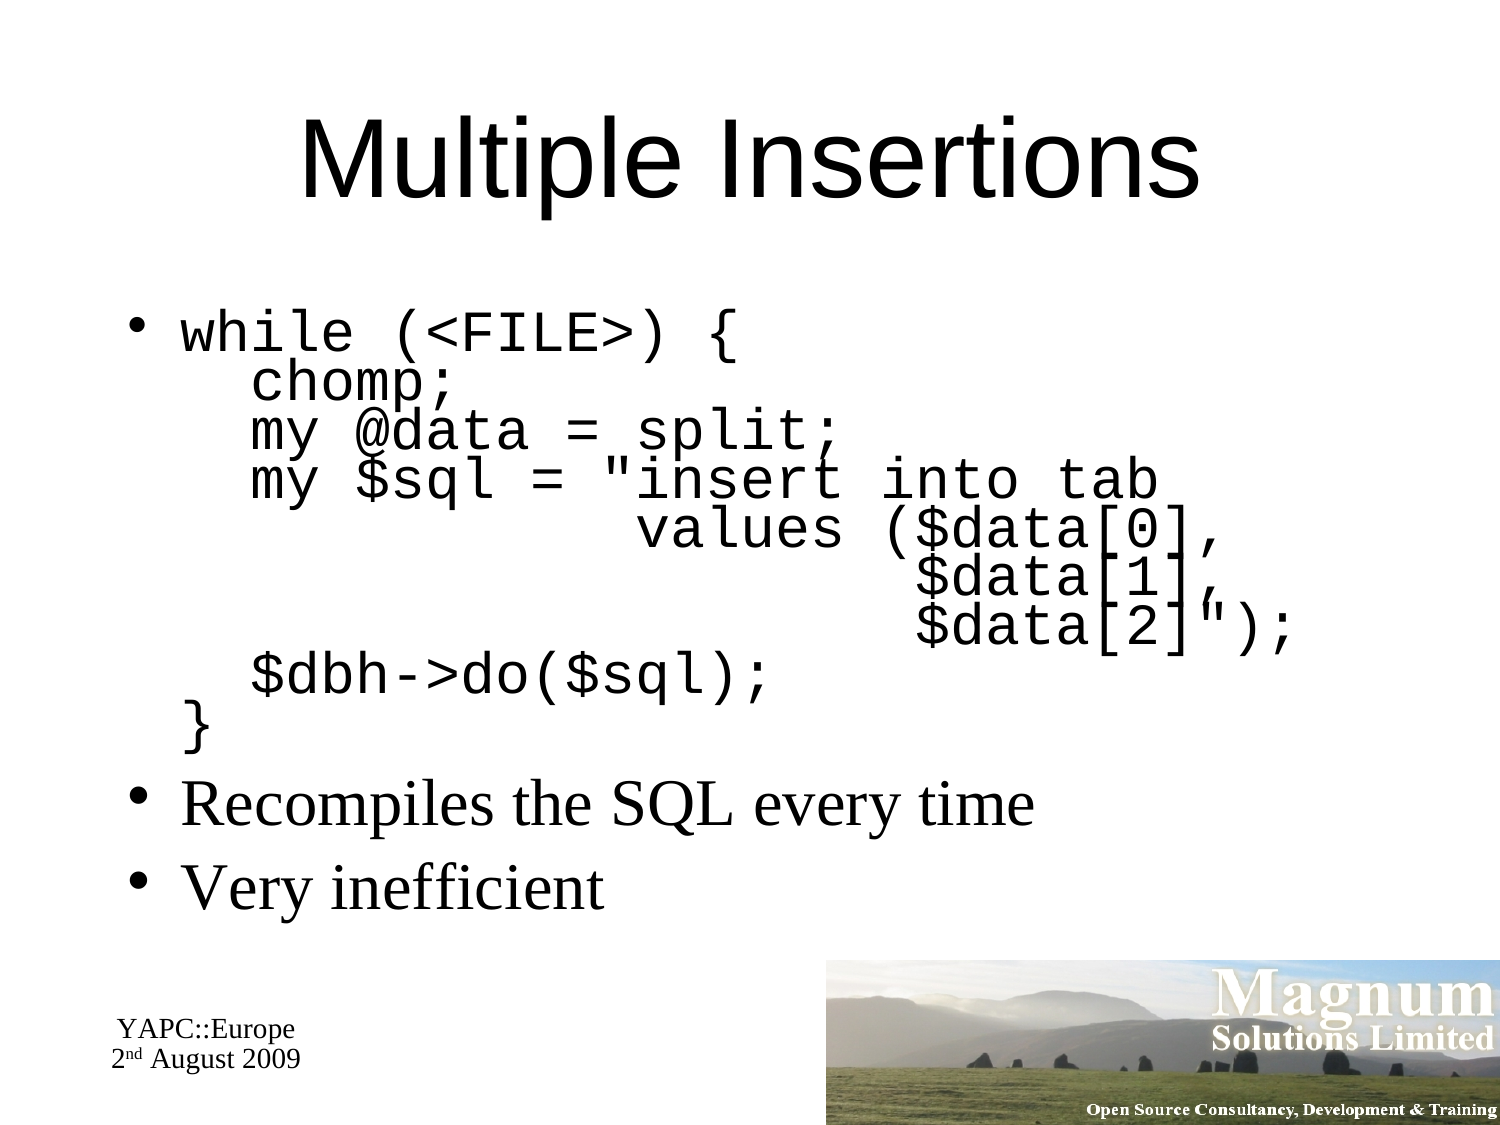

# Multiple Insertions
while (<FILE>) {
 chomp;
 my @data = split;
 my $sql = "insert into tab
 values ($data[0],
 $data[1],
 $data[2]");
 $dbh->do($sql);
}
Recompiles the SQL every time
Very inefficient
133